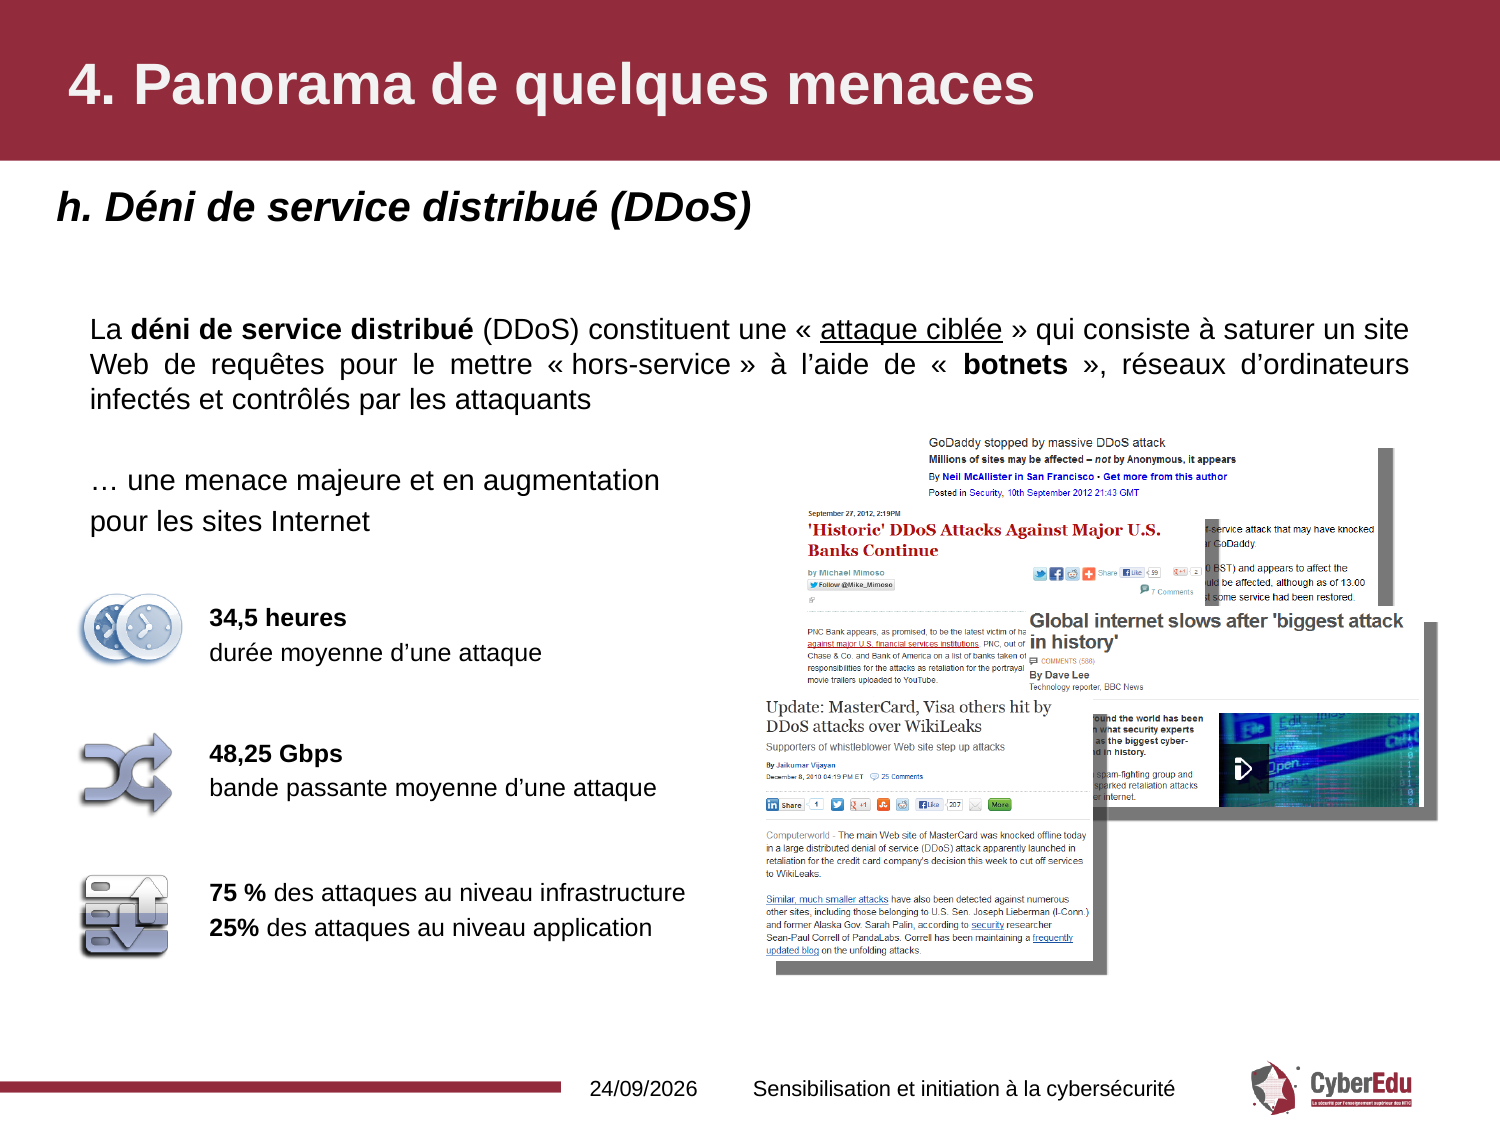

# 4. Panorama de quelques menaces
h. Déni de service distribué (DDoS)
La déni de service distribué (DDoS) constituent une « attaque ciblée » qui consiste à saturer un site Web de requêtes pour le mettre « hors-service » à l’aide de « botnets », réseaux d’ordinateurs infectés et contrôlés par les attaquants
… une menace majeure et en augmentation
pour les sites Internet
34,5 heures
durée moyenne d’une attaque
48,25 Gbps
bande passante moyenne d’une attaque
75 % des attaques au niveau infrastructure
25% des attaques au niveau application
Sensibilisation et initiation à la cybersécurité